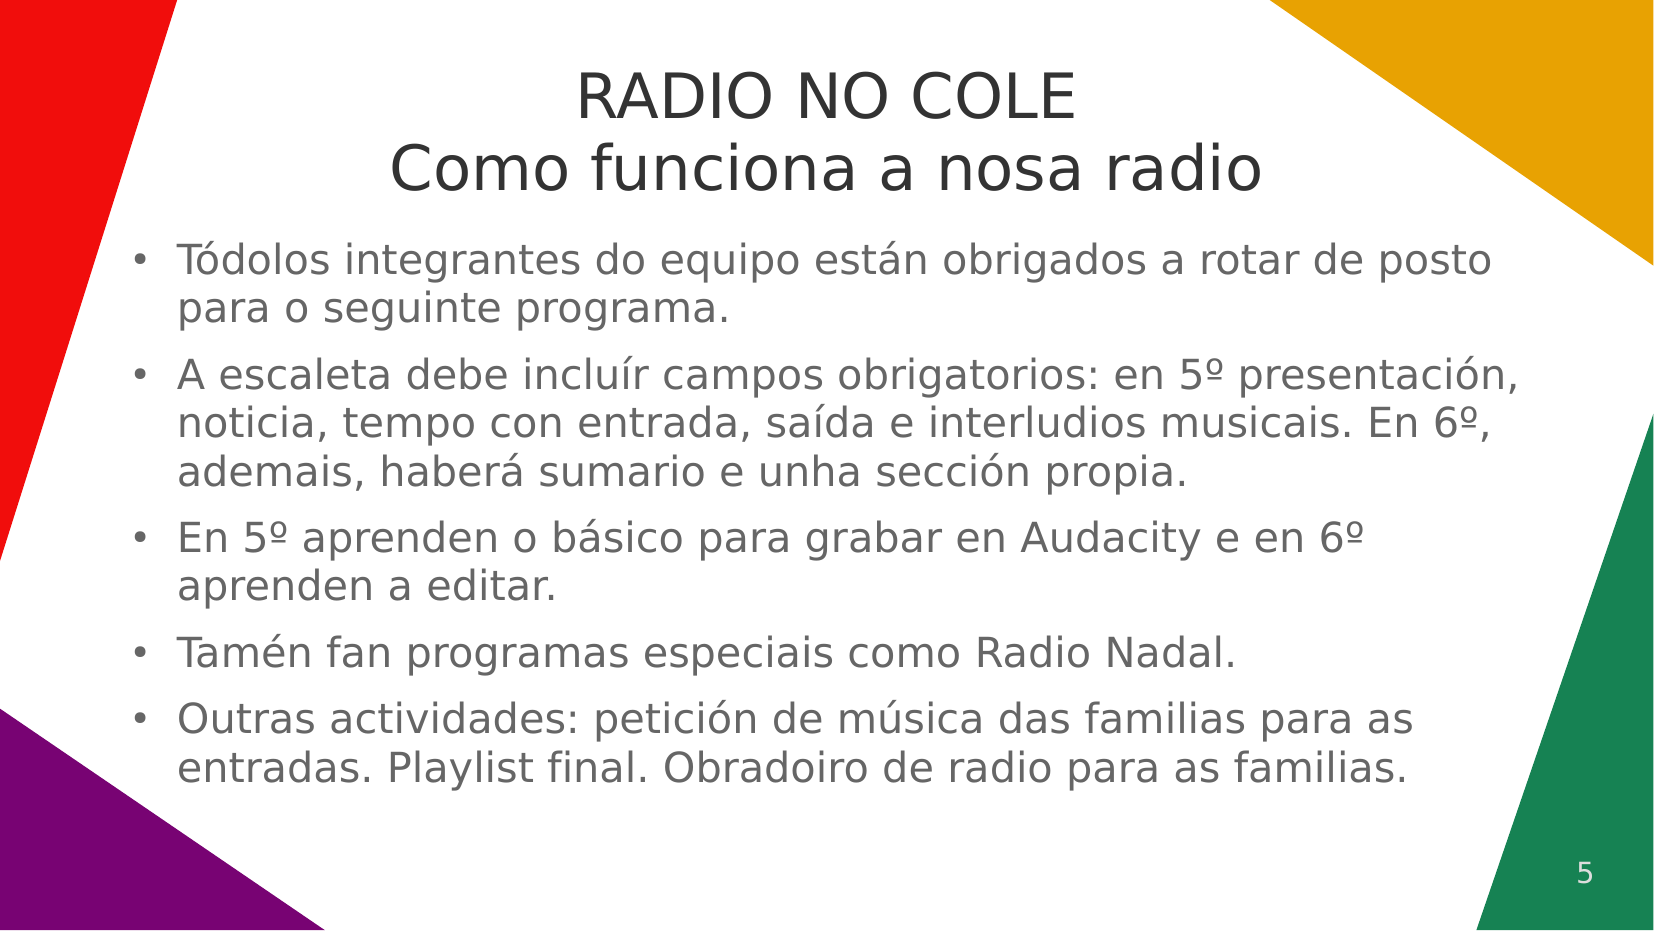

# RADIO NO COLE Como funciona a nosa radio
Tódolos integrantes do equipo están obrigados a rotar de posto para o seguinte programa.
A escaleta debe incluír campos obrigatorios: en 5º presentación, noticia, tempo con entrada, saída e interludios musicais. En 6º, ademais, haberá sumario e unha sección propia.
En 5º aprenden o básico para grabar en Audacity e en 6º aprenden a editar.
Tamén fan programas especiais como Radio Nadal.
Outras actividades: petición de música das familias para as entradas. Playlist final. Obradoiro de radio para as familias.
5